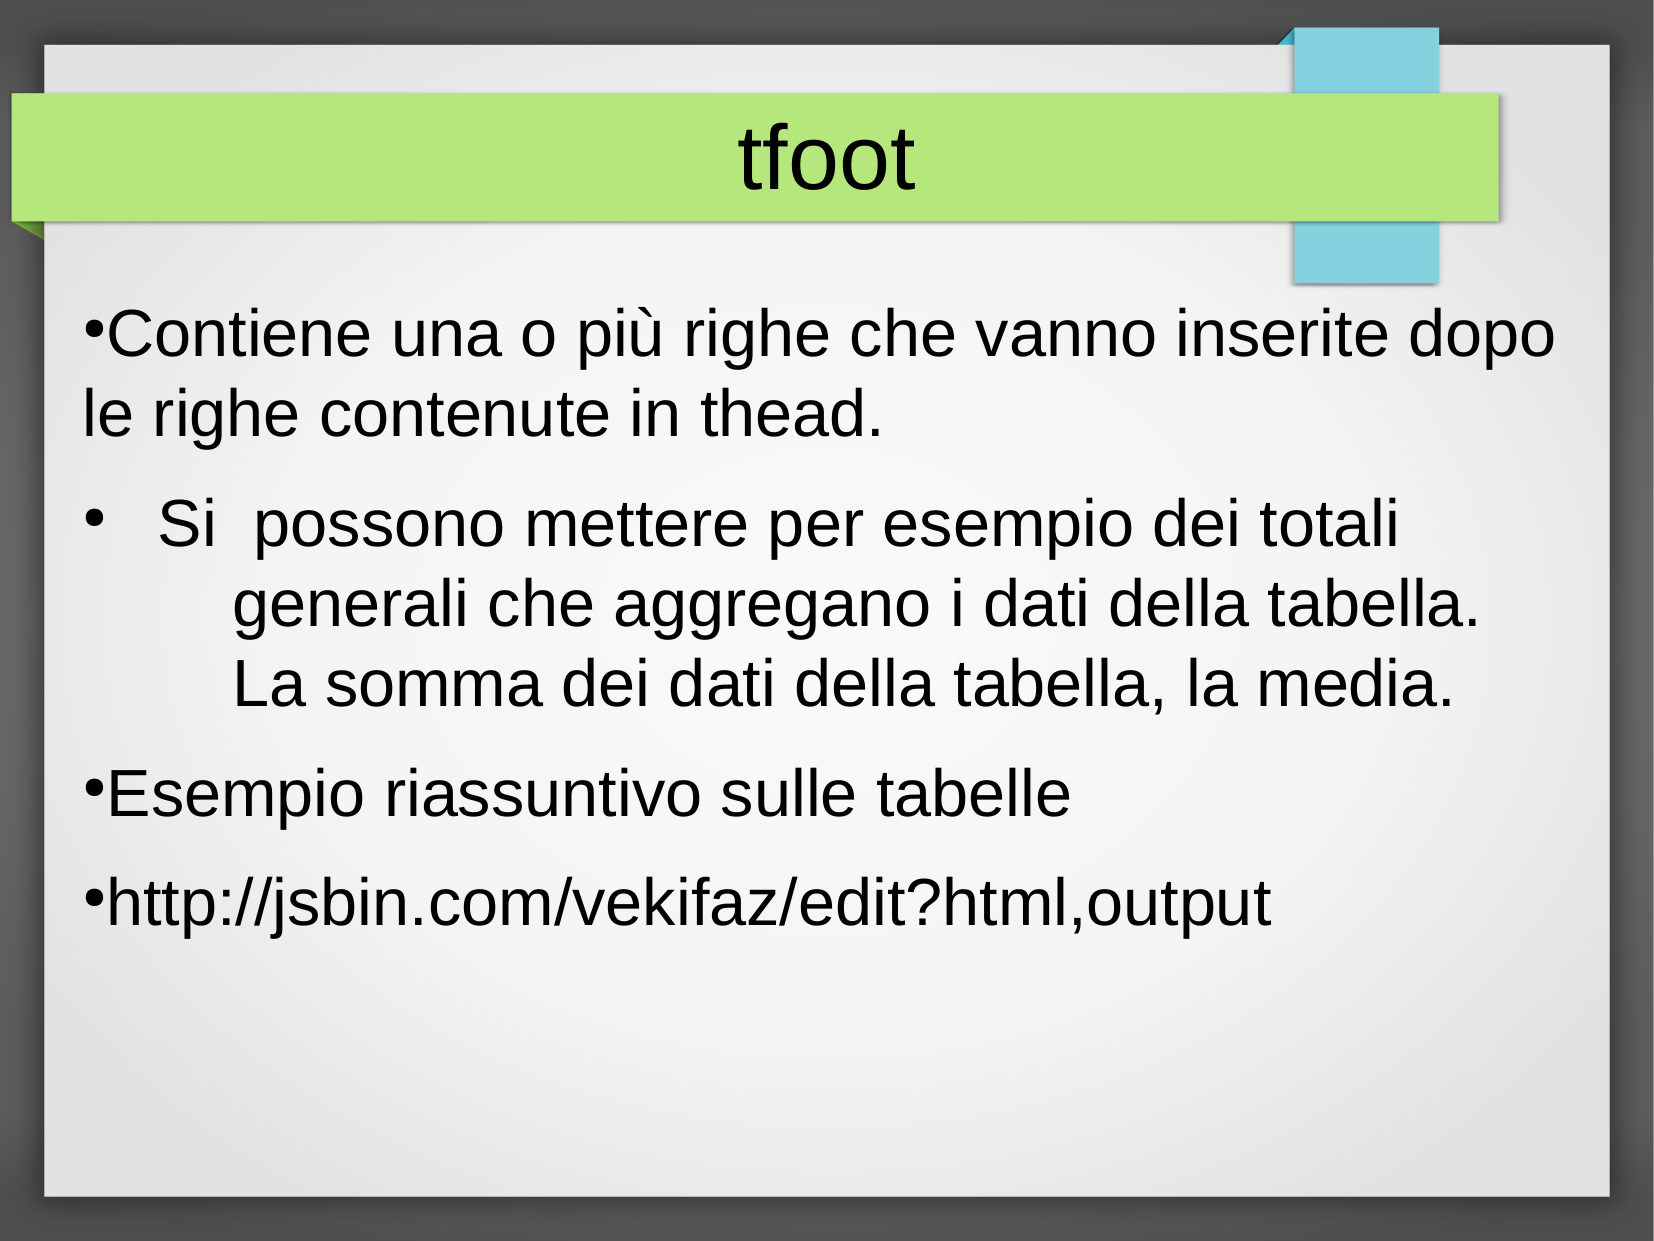

# tfoot
Contiene una o più righe che vanno inserite dopo le righe contenute in thead.
Si  possono mettere per esempio dei totali generali che aggregano i dati della tabella. La somma dei dati della tabella, la media.
Esempio riassuntivo sulle tabelle
http://jsbin.com/vekifaz/edit?html,output